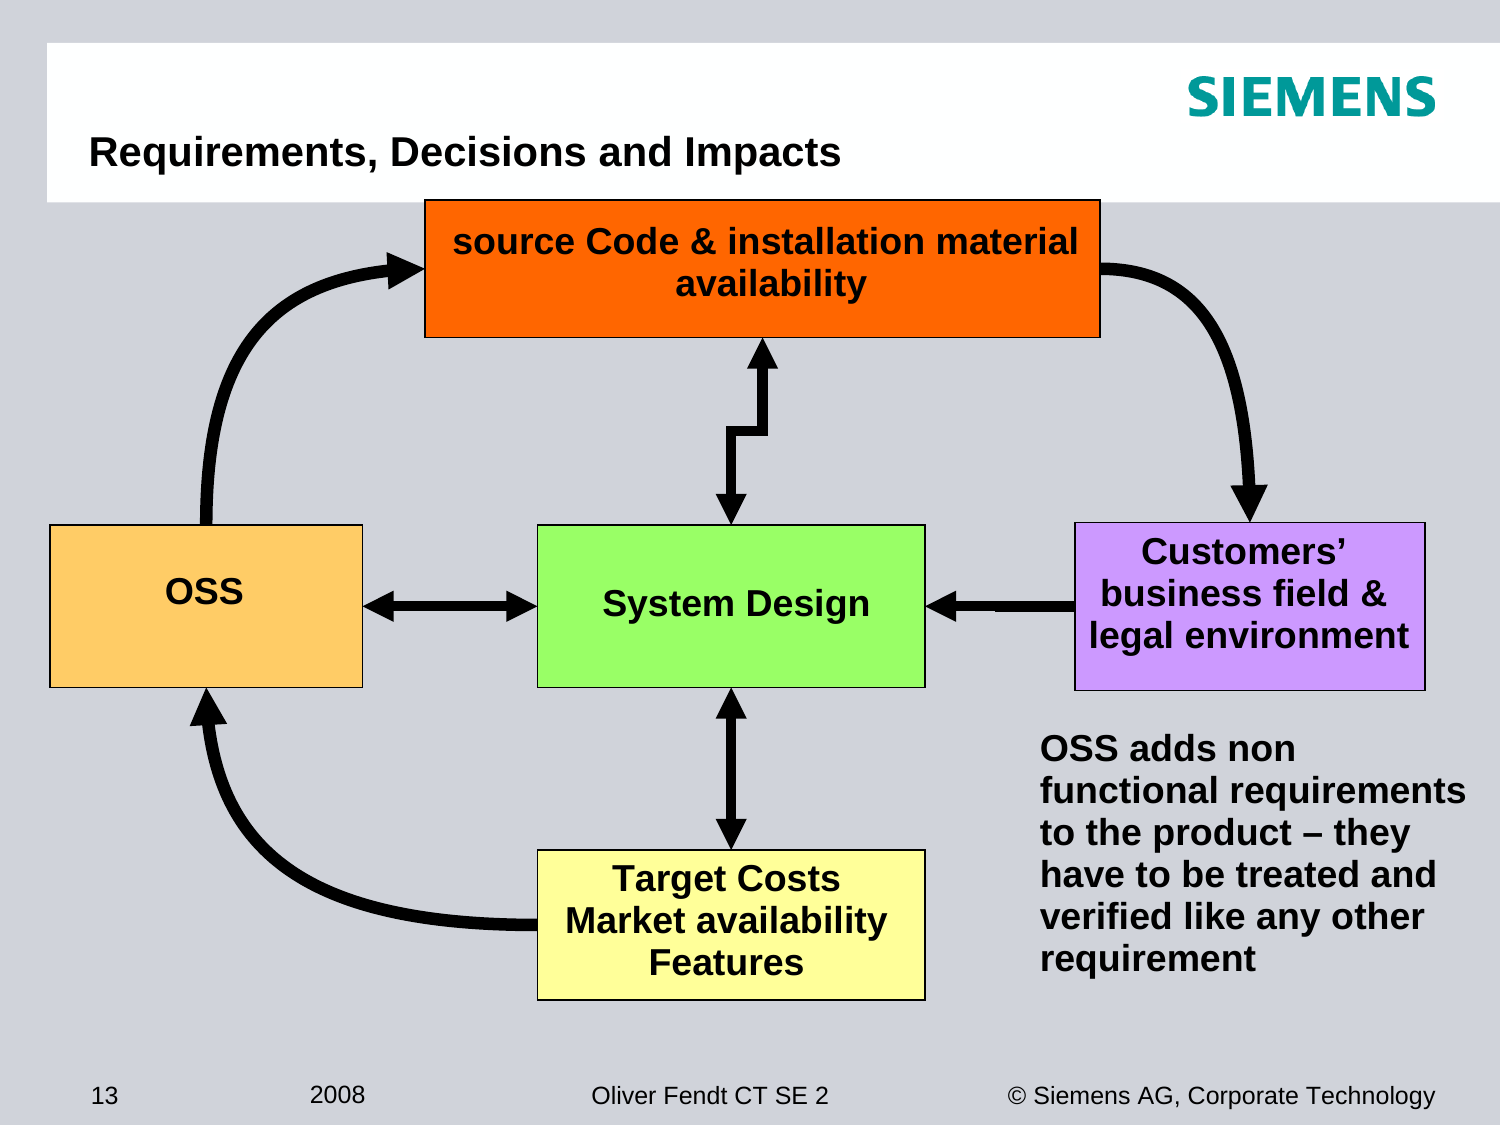

# Requirements, Decisions and Impacts
source Code & installation material
availability
System Design
Customers’
business field &
legal environment
OSS
OSS adds non functional requirements to the product – they have to be treated and verified like any other requirement
Target Costs
Market availability
Features